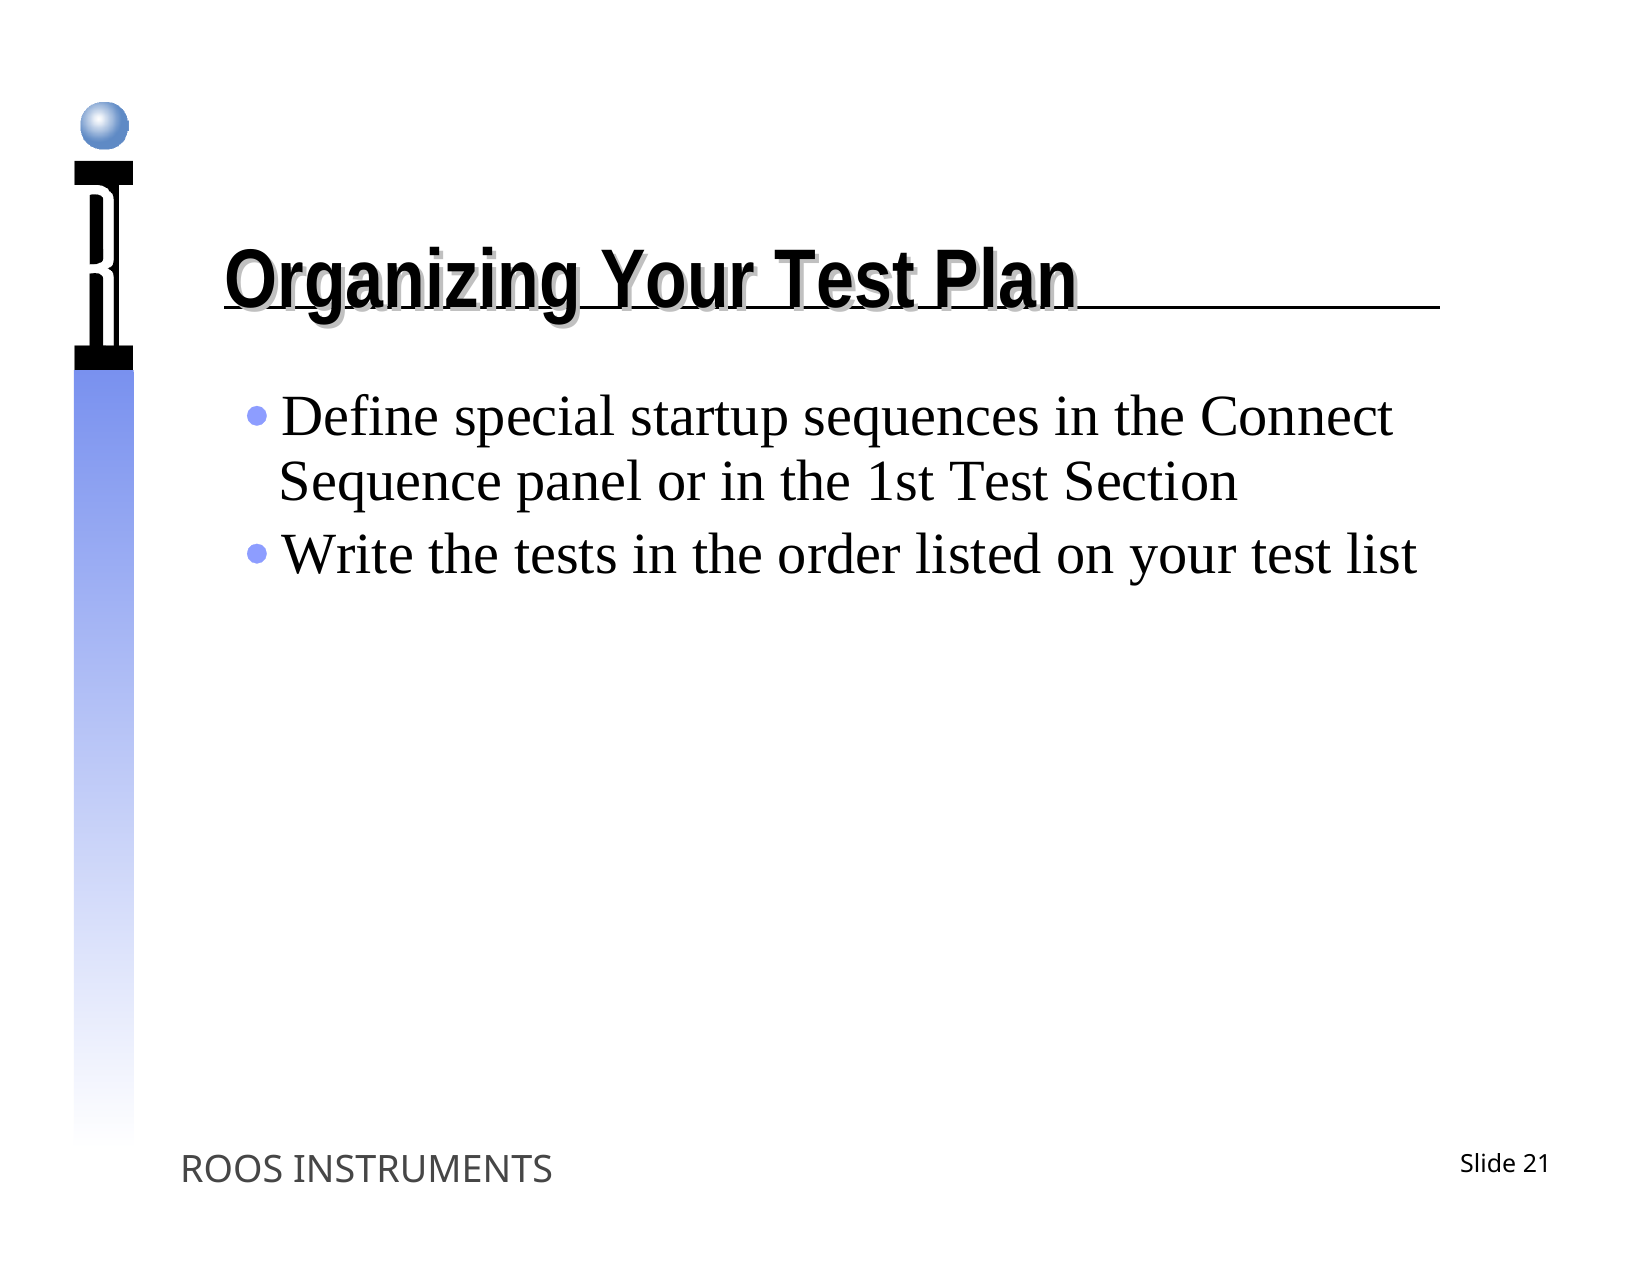

Organizing Your Test Plan
Define special startup sequences in the Connect Sequence panel or in the 1st Test Section
Write the tests in the order listed on your test list
21